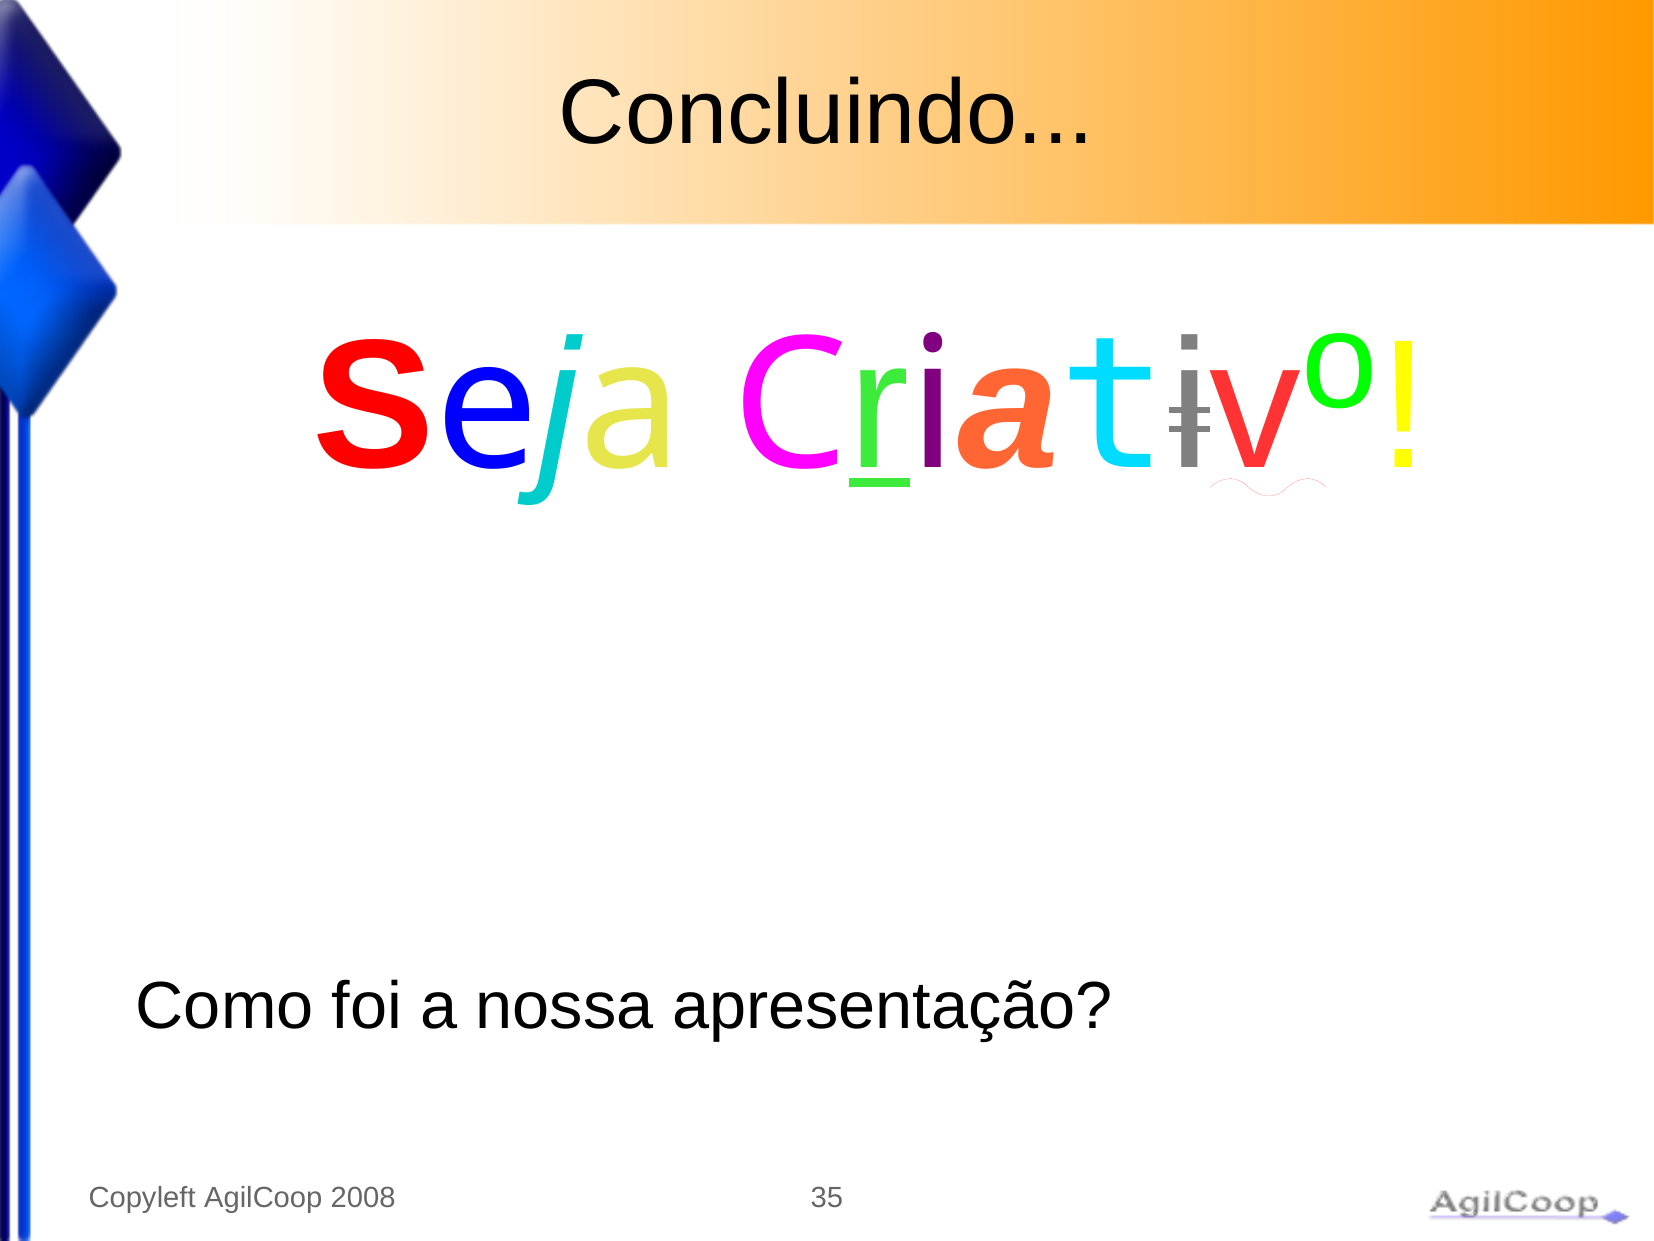

# Concluindo...
Seja Criativo!
Como foi a nossa apresentação?
Copyleft AgilCoop 2008
35